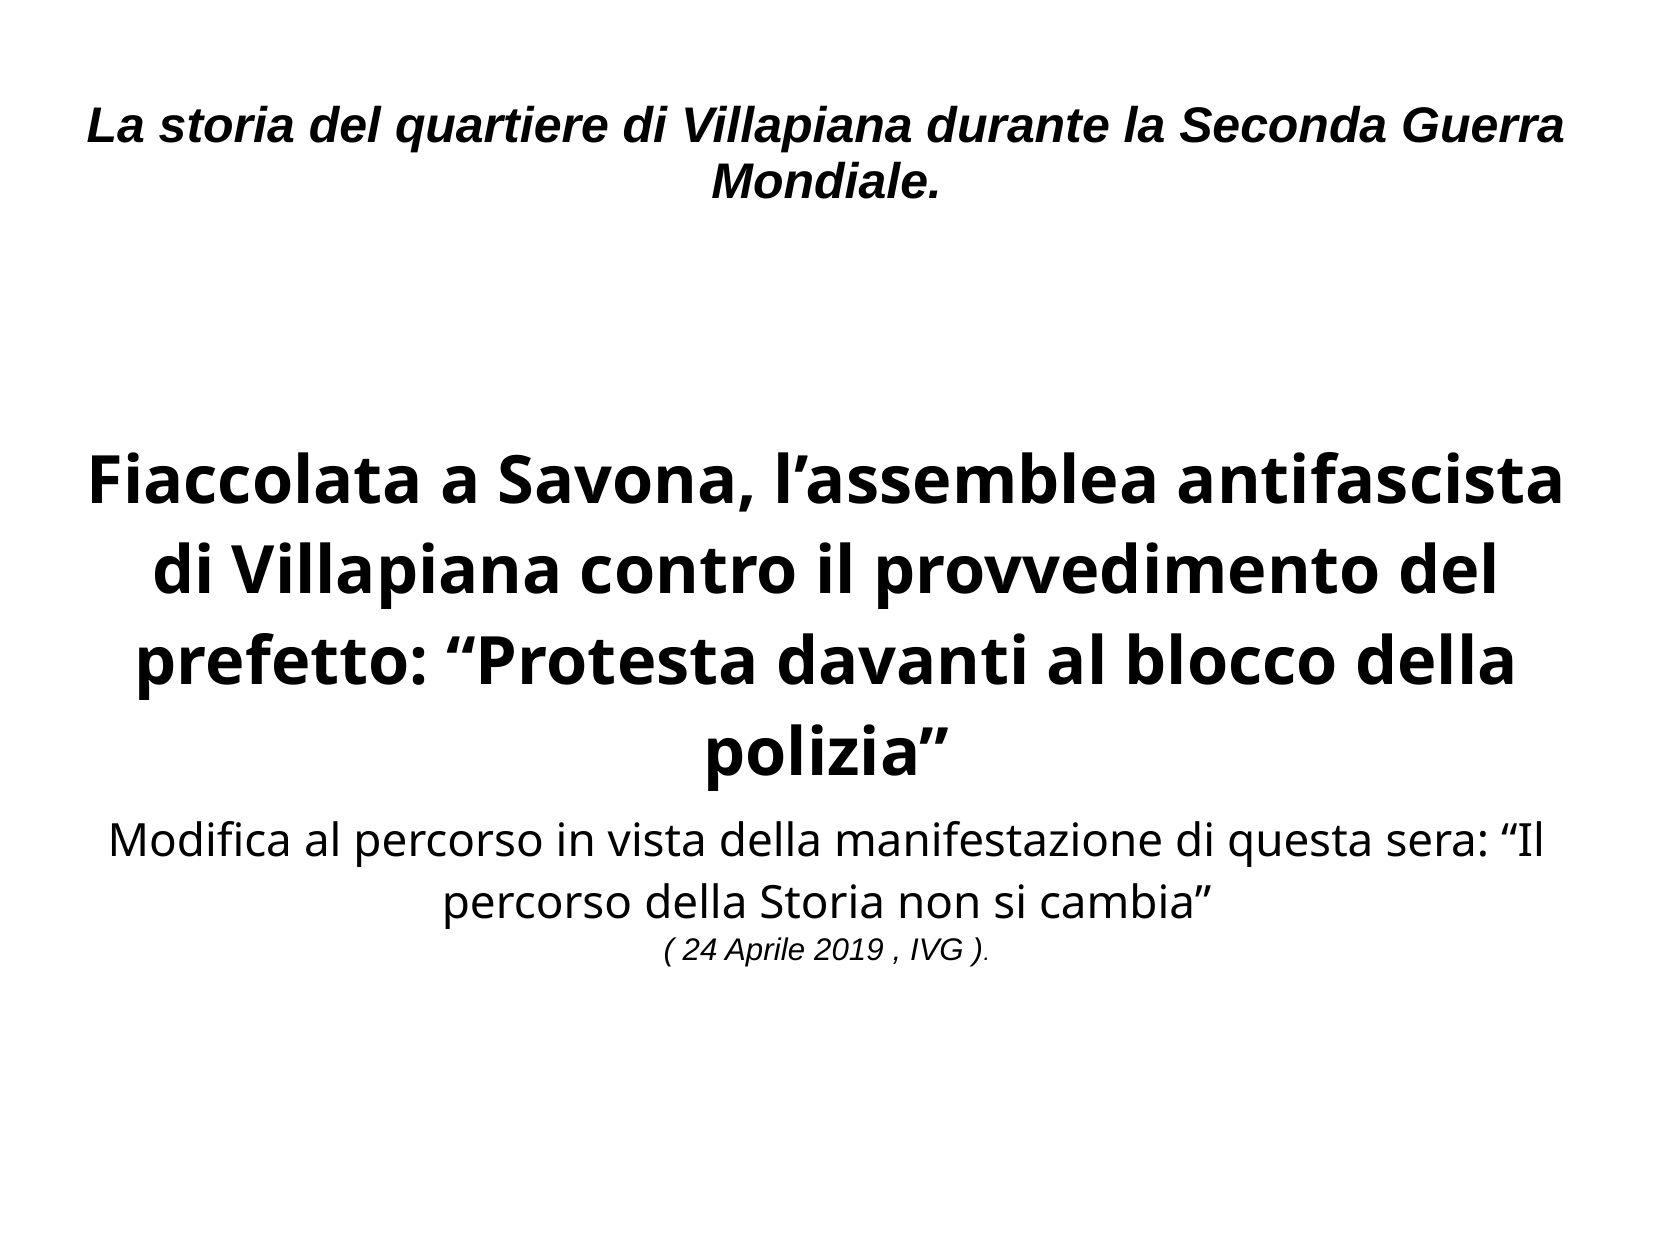

# La storia del quartiere di Villapiana durante la Seconda Guerra Mondiale.
Fiaccolata a Savona, l’assemblea antifascista di Villapiana contro il provvedimento del prefetto: “Protesta davanti al blocco della polizia”
Modifica al percorso in vista della manifestazione di questa sera: “Il percorso della Storia non si cambia”
( 24 Aprile 2019 , IVG ).